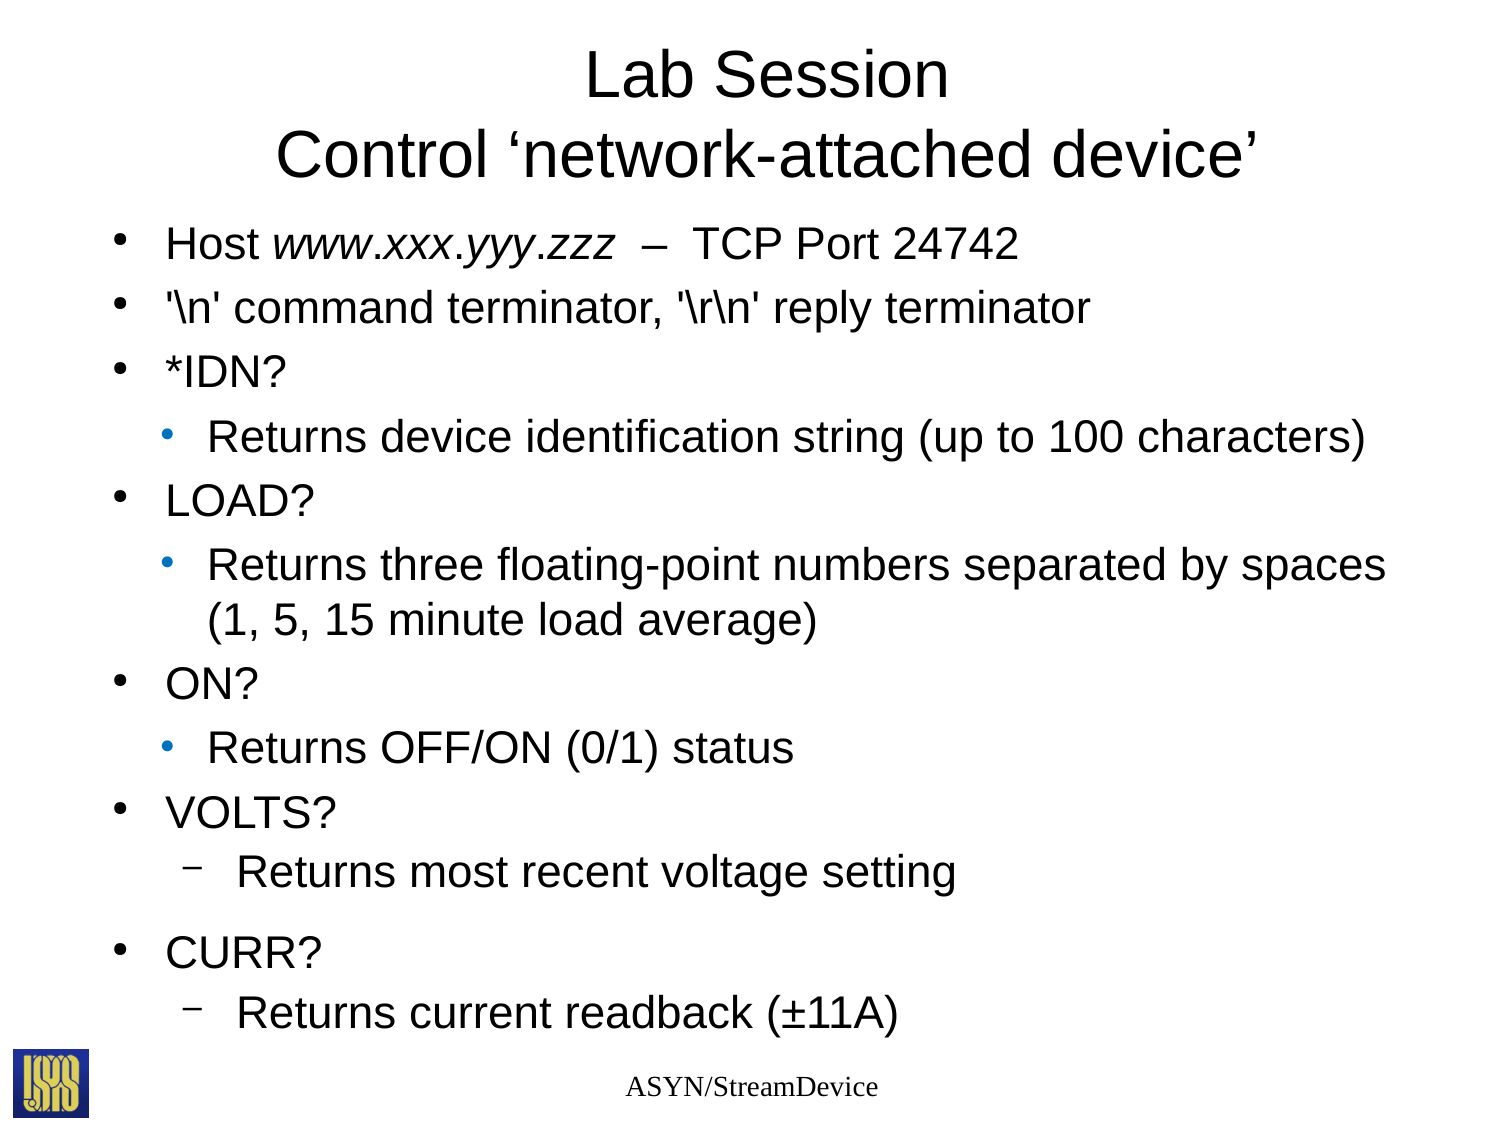

# Lab Session Control ‘network-attached device’
Host www.xxx.yyy.zzz – TCP Port 24742
'\n' command terminator, '\r\n' reply terminator
*IDN?
Returns device identification string (up to 100 characters)
LOAD?
Returns three floating-point numbers separated by spaces (1, 5, 15 minute load average)
ON?
Returns OFF/ON (0/1) status
VOLTS?
Returns most recent voltage setting
CURR?
Returns current readback (±11A)